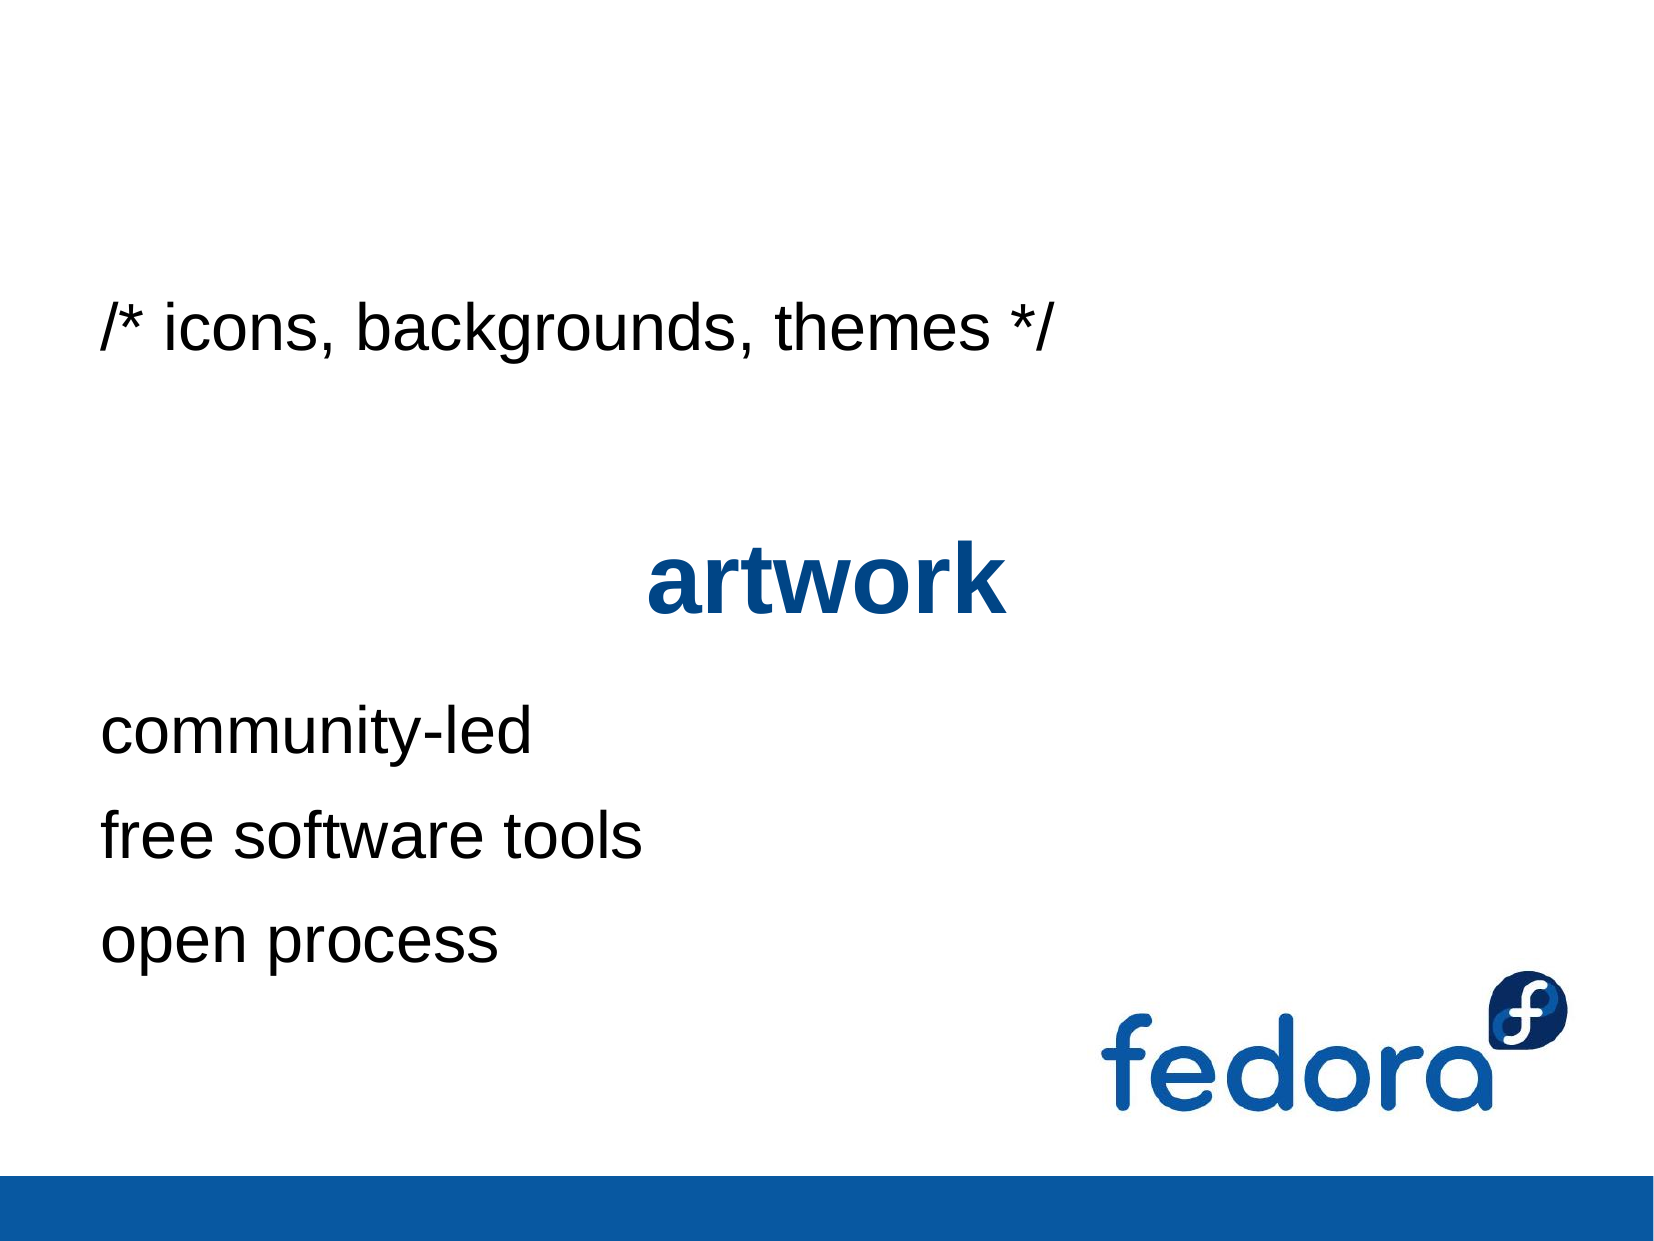

# artwork
/* icons, backgrounds, themes */
community-led
free software tools
open process